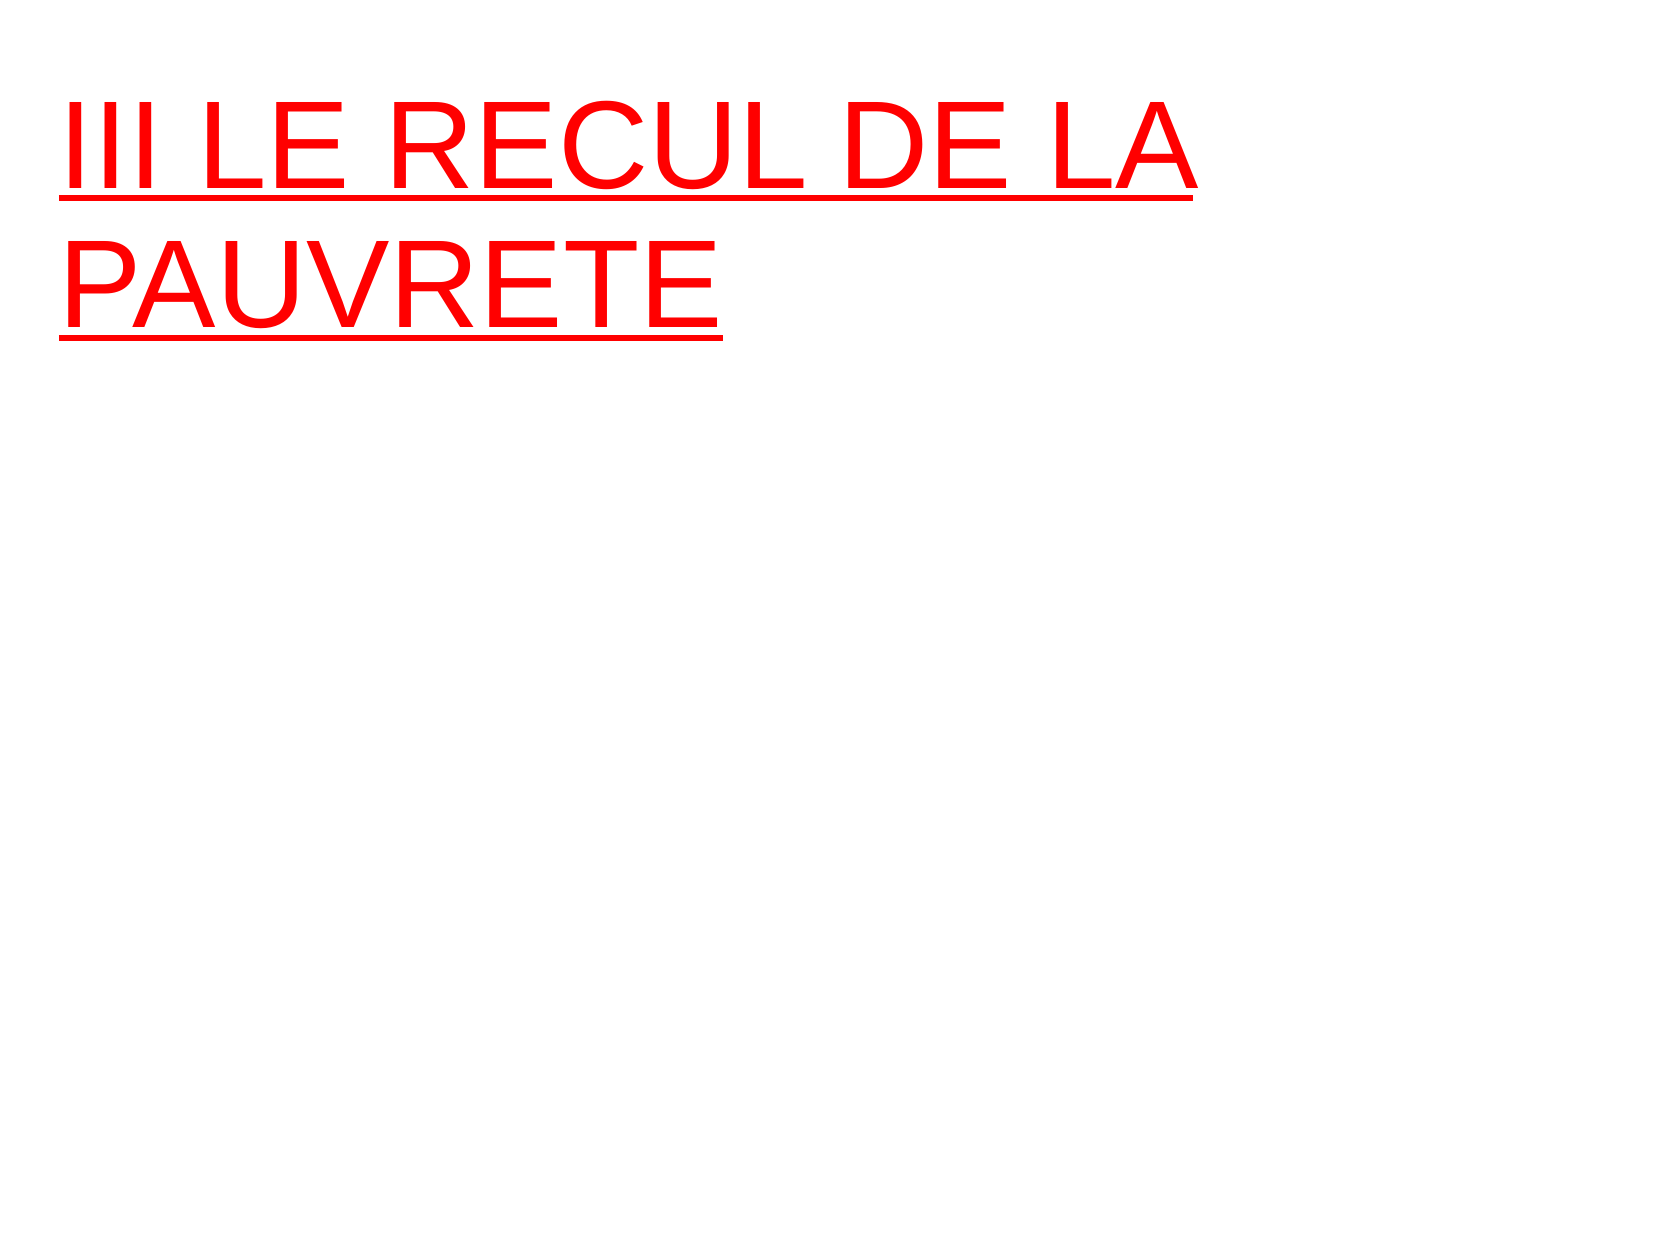

# III LE RECUL DE LA PAUVRETE